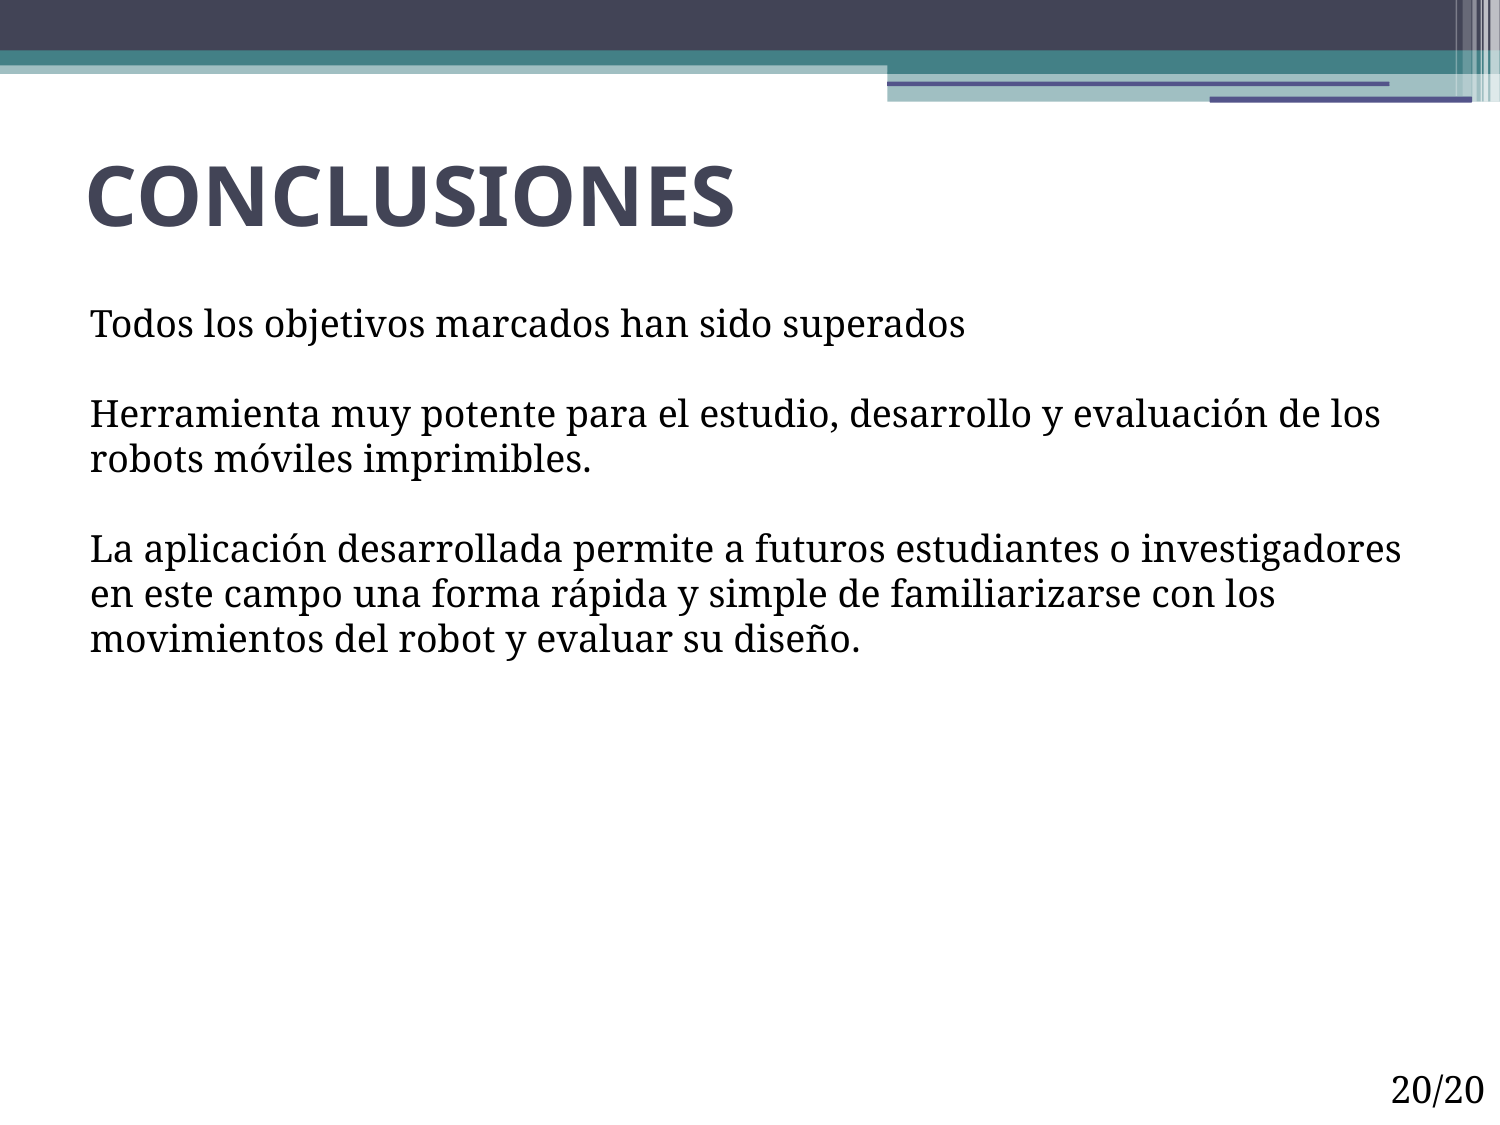

# CONCLUSIONES
Todos los objetivos marcados han sido superados
Herramienta muy potente para el estudio, desarrollo y evaluación de los robots móviles imprimibles.
La aplicación desarrollada permite a futuros estudiantes o investigadores en este campo una forma rápida y simple de familiarizarse con los movimientos del robot y evaluar su diseño.